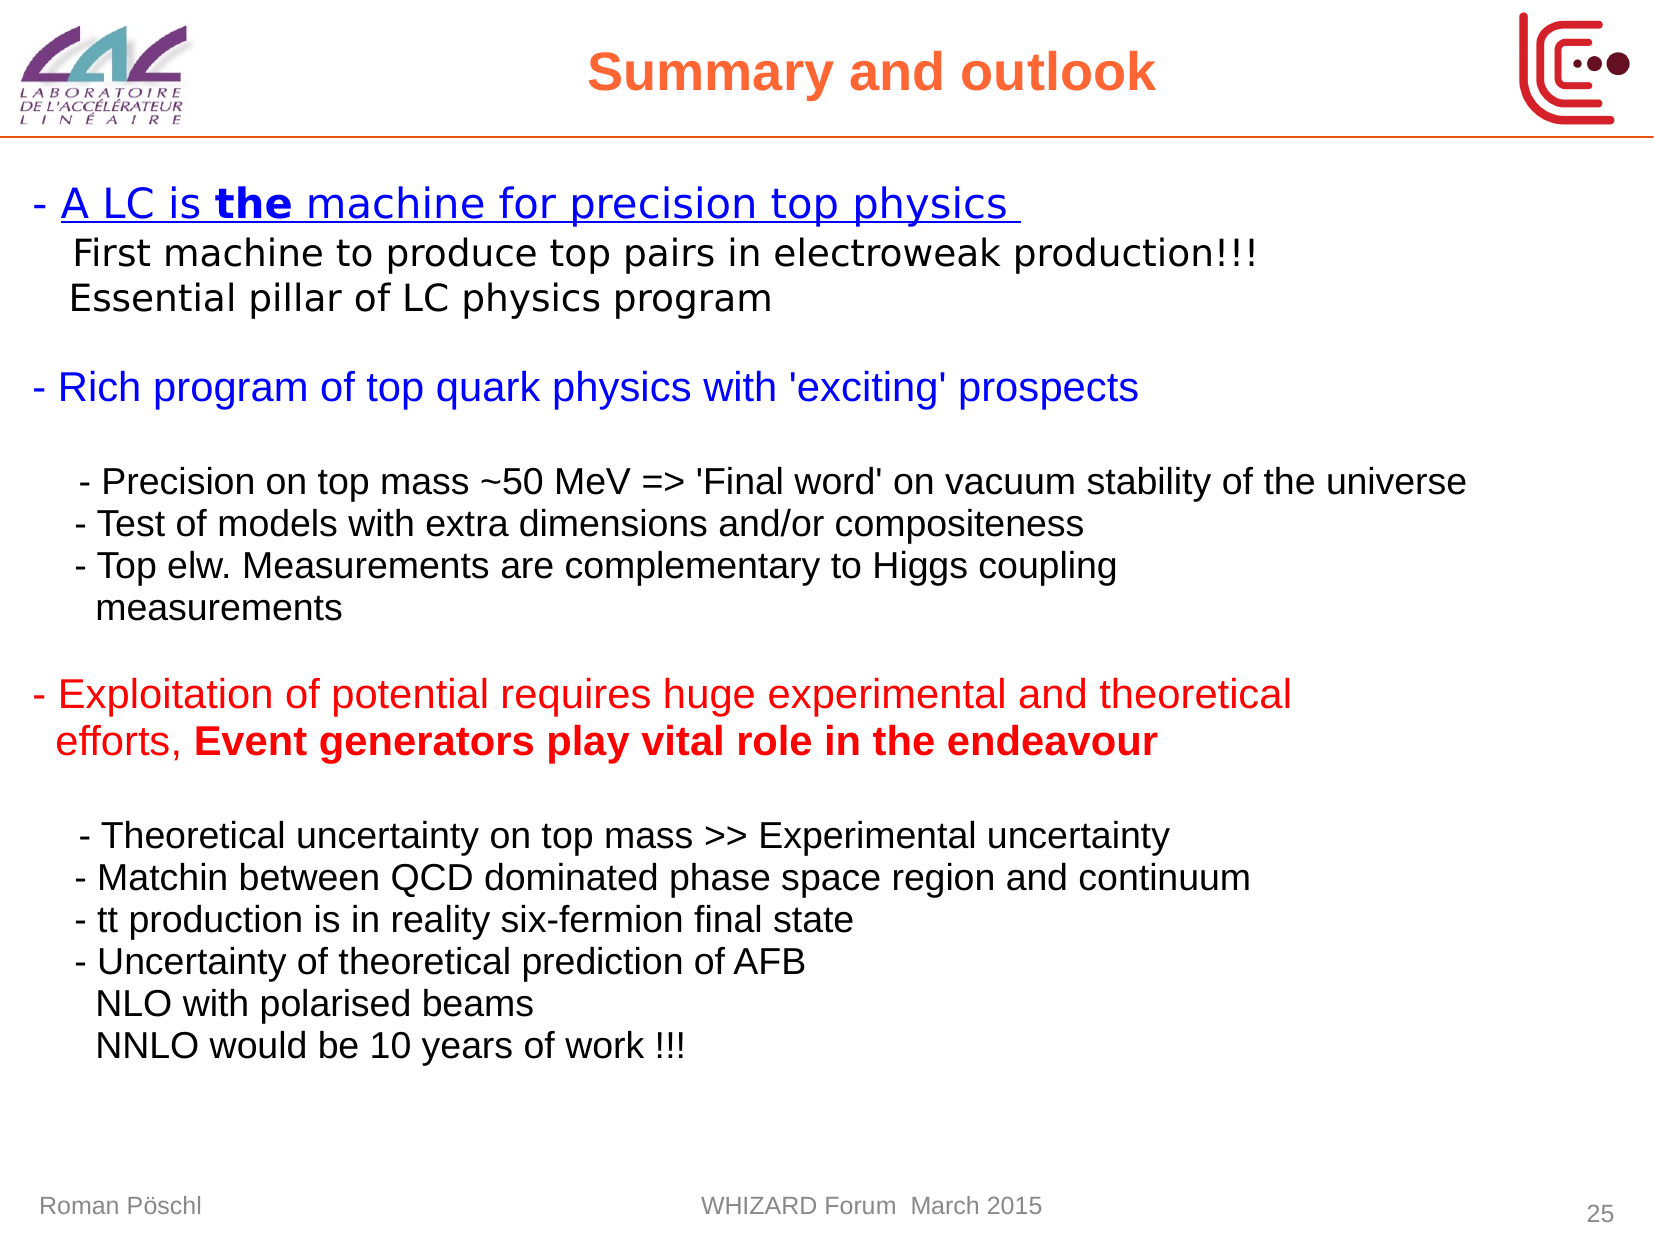

# Summary and outlook
- A LC is the machine for precision top physics
 First machine to produce top pairs in electroweak production!!!
 Essential pillar of LC physics program
- Rich program of top quark physics with 'exciting' prospects
 - Precision on top mass ~50 MeV => 'Final word' on vacuum stability of the universe
 - Test of models with extra dimensions and/or compositeness
 - Top elw. Measurements are complementary to Higgs coupling
 measurements
- Exploitation of potential requires huge experimental and theoretical
 efforts, Event generators play vital role in the endeavour
 - Theoretical uncertainty on top mass >> Experimental uncertainty
 - Matchin between QCD dominated phase space region and continuum
 - tt production is in reality six-fermion final state
 - Uncertainty of theoretical prediction of AFB
 NLO with polarised beams
 NNLO would be 10 years of work !!!